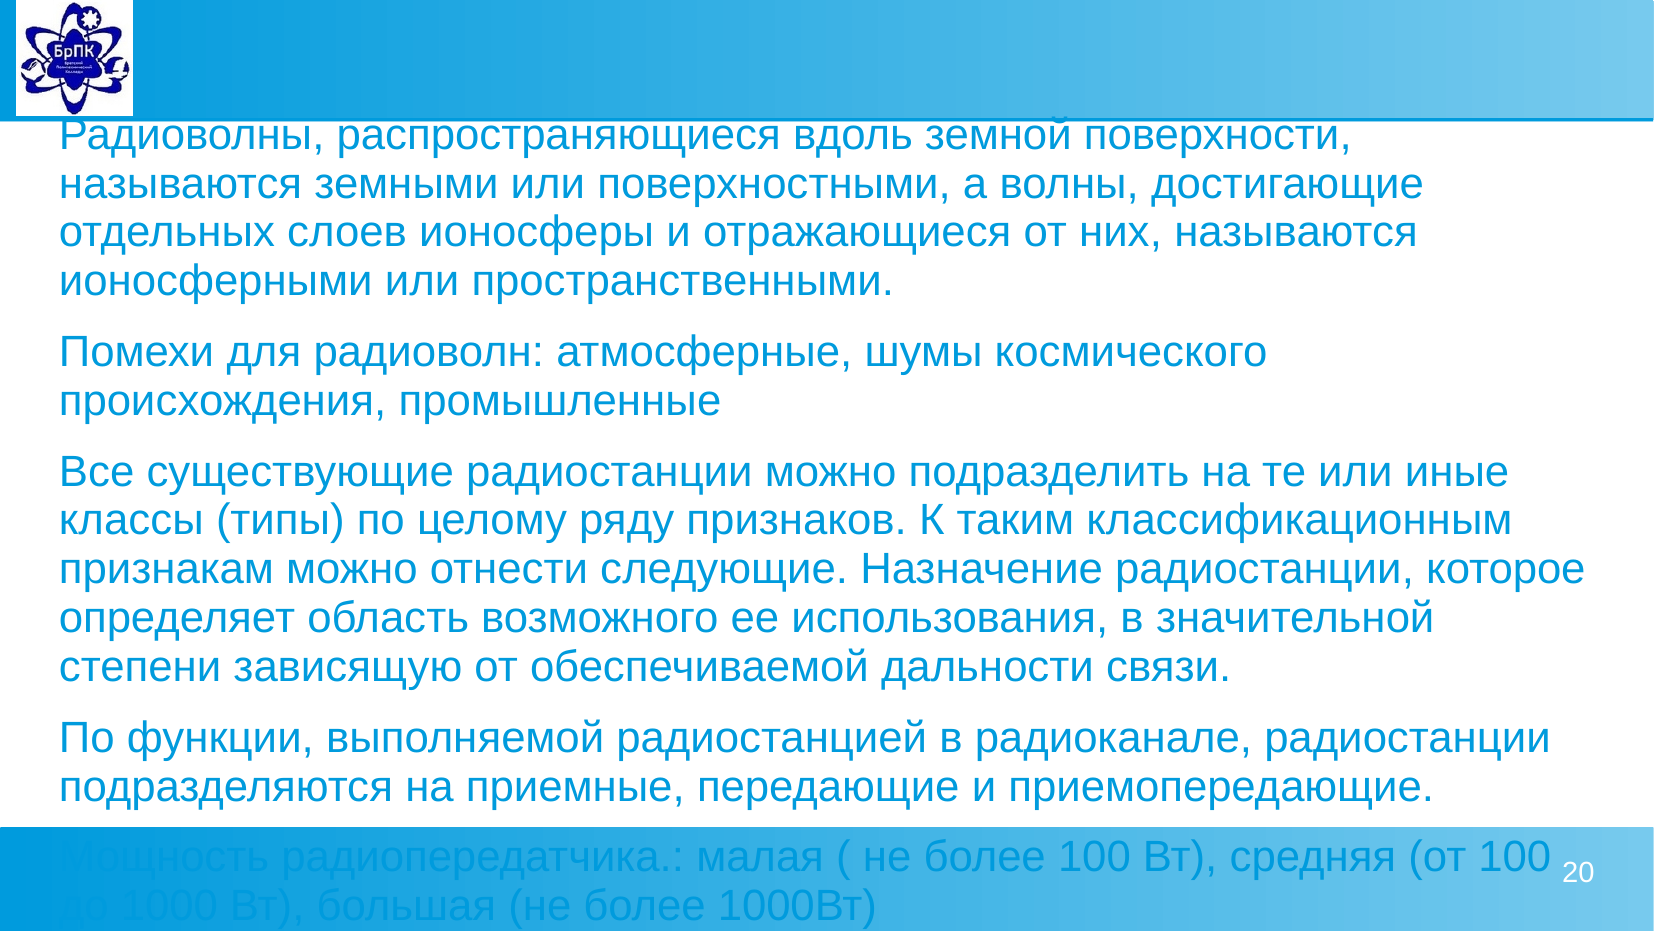

# Радиоволны, распространяющиеся вдоль земной поверхности, называются земными или поверхностными, а волны, достигающие отдельных слоев ионосферы и отражающиеся от них, называются ионосферными или пространственными.
Помехи для радиоволн: атмосферные, шумы космического происхождения, промышленные
Все существующие радиостанции можно подразделить на те или иные классы (типы) по целому ряду признаков. К таким классификационным признакам можно отнести следующие. Назначение радиостанции, которое определяет область возможного ее использования, в значительной степени зависящую от обеспечиваемой дальности связи.
По функции, выполняемой радиостанцией в радиоканале, радиостанции подразделяются на приемные, передающие и приемопередающие.
Мощность радиопередатчика.: малая ( не более 100 Вт), средняя (от 100 до 1000 Вт), большая (не более 1000Вт)
20